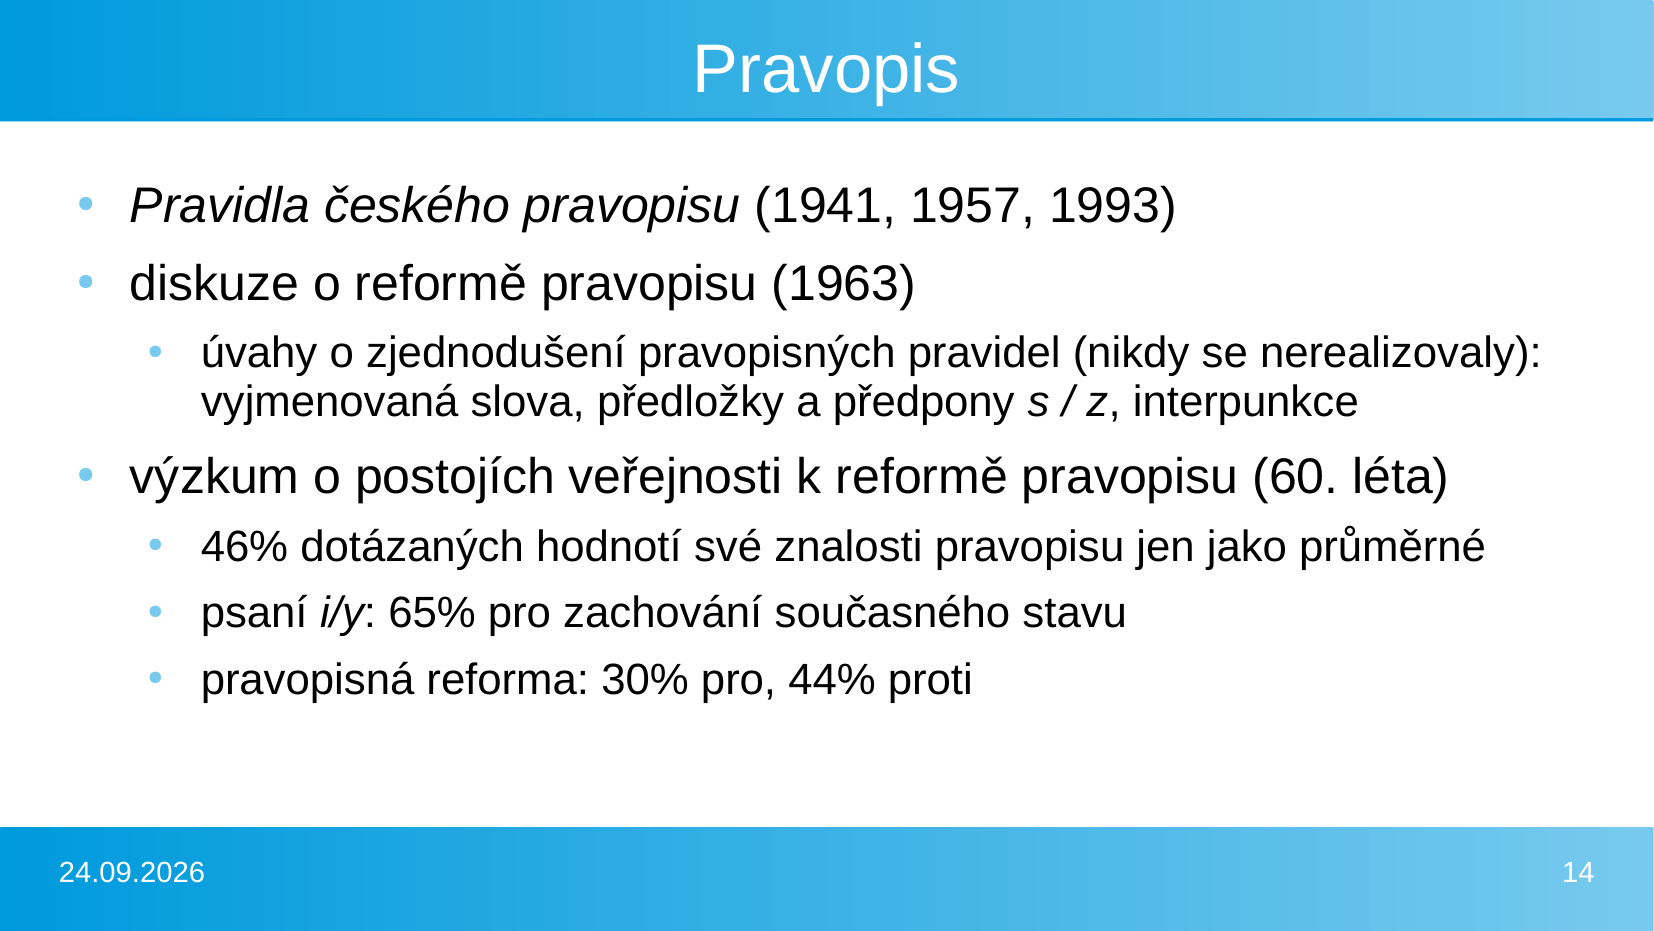

# Pravopis
Pravidla českého pravopisu (1941, 1957, 1993)
diskuze o reformě pravopisu (1963)
úvahy o zjednodušení pravopisných pravidel (nikdy se nerealizovaly): vyjmenovaná slova, předložky a předpony s / z, interpunkce
výzkum o postojích veřejnosti k reformě pravopisu (60. léta)
46% dotázaných hodnotí své znalosti pravopisu jen jako průměrné
psaní i/y: 65% pro zachování současného stavu
pravopisná reforma: 30% pro, 44% proti
14